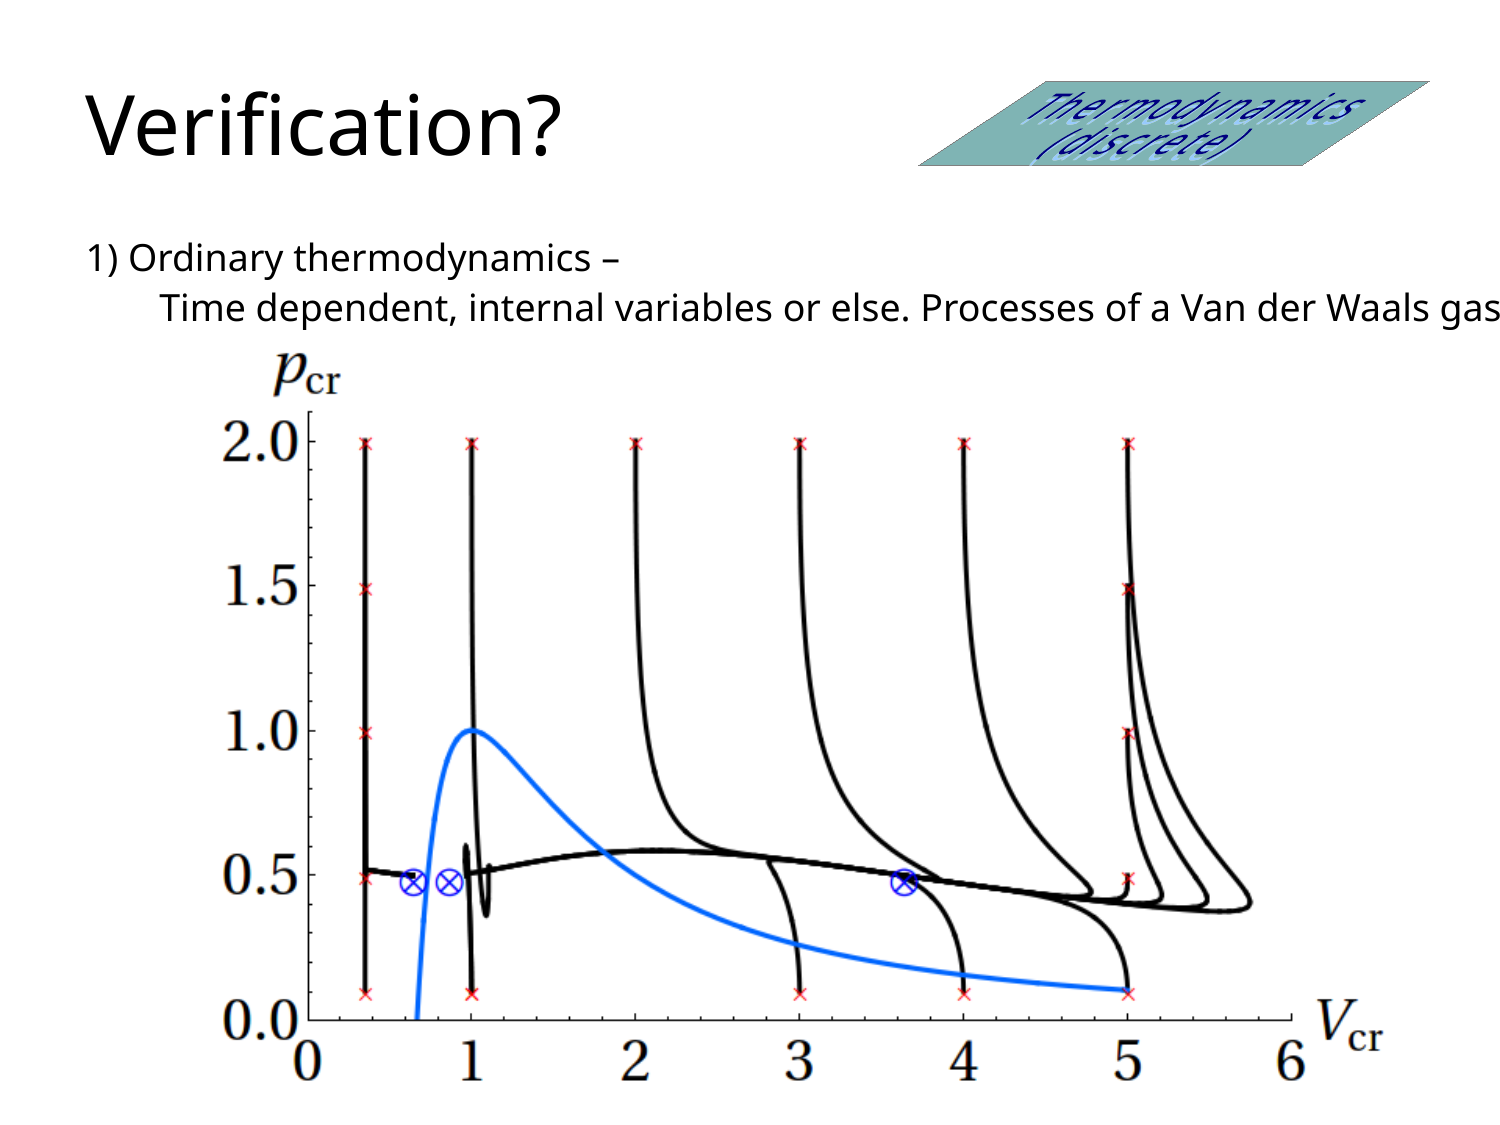

Verification?
1) Ordinary thermodynamics –
	Time dependent, internal variables or else. Processes of a Van der Waals gas.
T h e r m o d y n a m i c s
( d i s c r e t e )